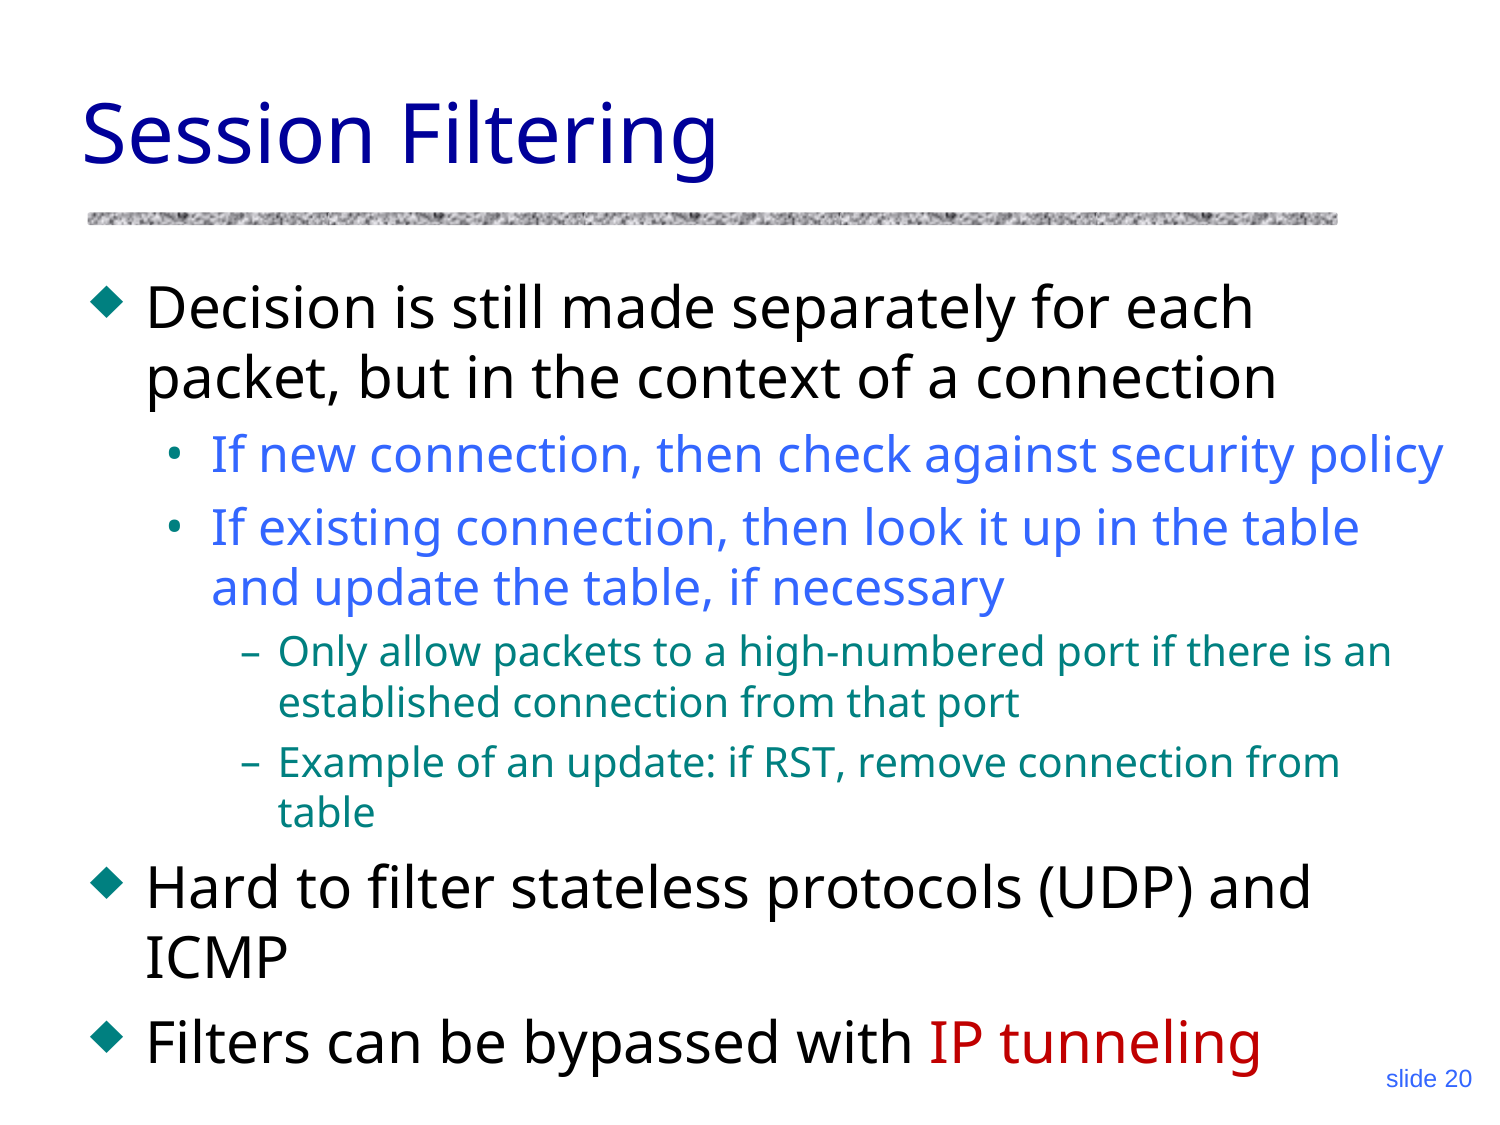

Session Filtering
Decision is still made separately for each packet, but in the context of a connection
If new connection, then check against security policy
If existing connection, then look it up in the table and update the table, if necessary
Only allow packets to a high-numbered port if there is an established connection from that port
Example of an update: if RST, remove connection from table
Hard to filter stateless protocols (UDP) and ICMP
Filters can be bypassed with IP tunneling
slide